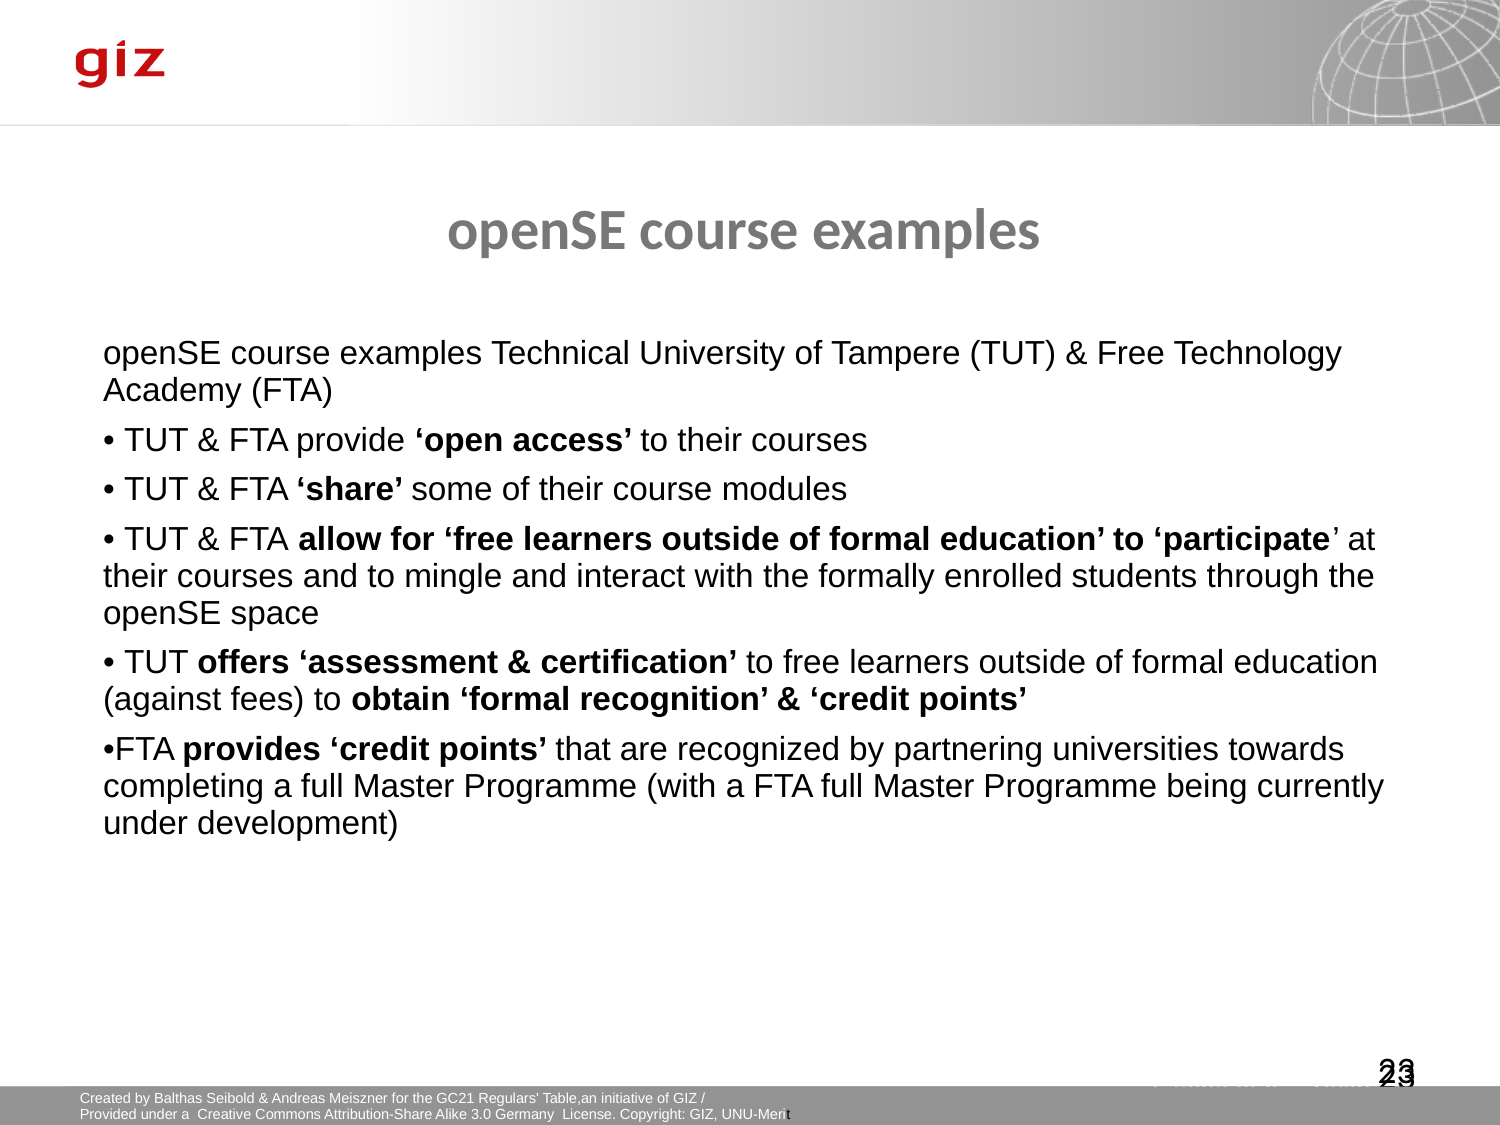

openSE course examples
openSE course examples Technical University of Tampere (TUT) & Free Technology Academy (FTA)
• TUT & FTA provide ‘open access’ to their courses
• TUT & FTA ‘share’ some of their course modules
• TUT & FTA allow for ‘free learners outside of formal education’ to ‘participate’ at their courses and to mingle and interact with the formally enrolled students through the openSE space
• TUT offers ‘assessment & certification’ to free learners outside of formal education (against fees) to obtain ‘formal recognition’ & ‘credit points’
FTA provides ‘credit points’ that are recognized by partnering universities towards completing a full Master Programme (with a FTA full Master Programme being currently under development)